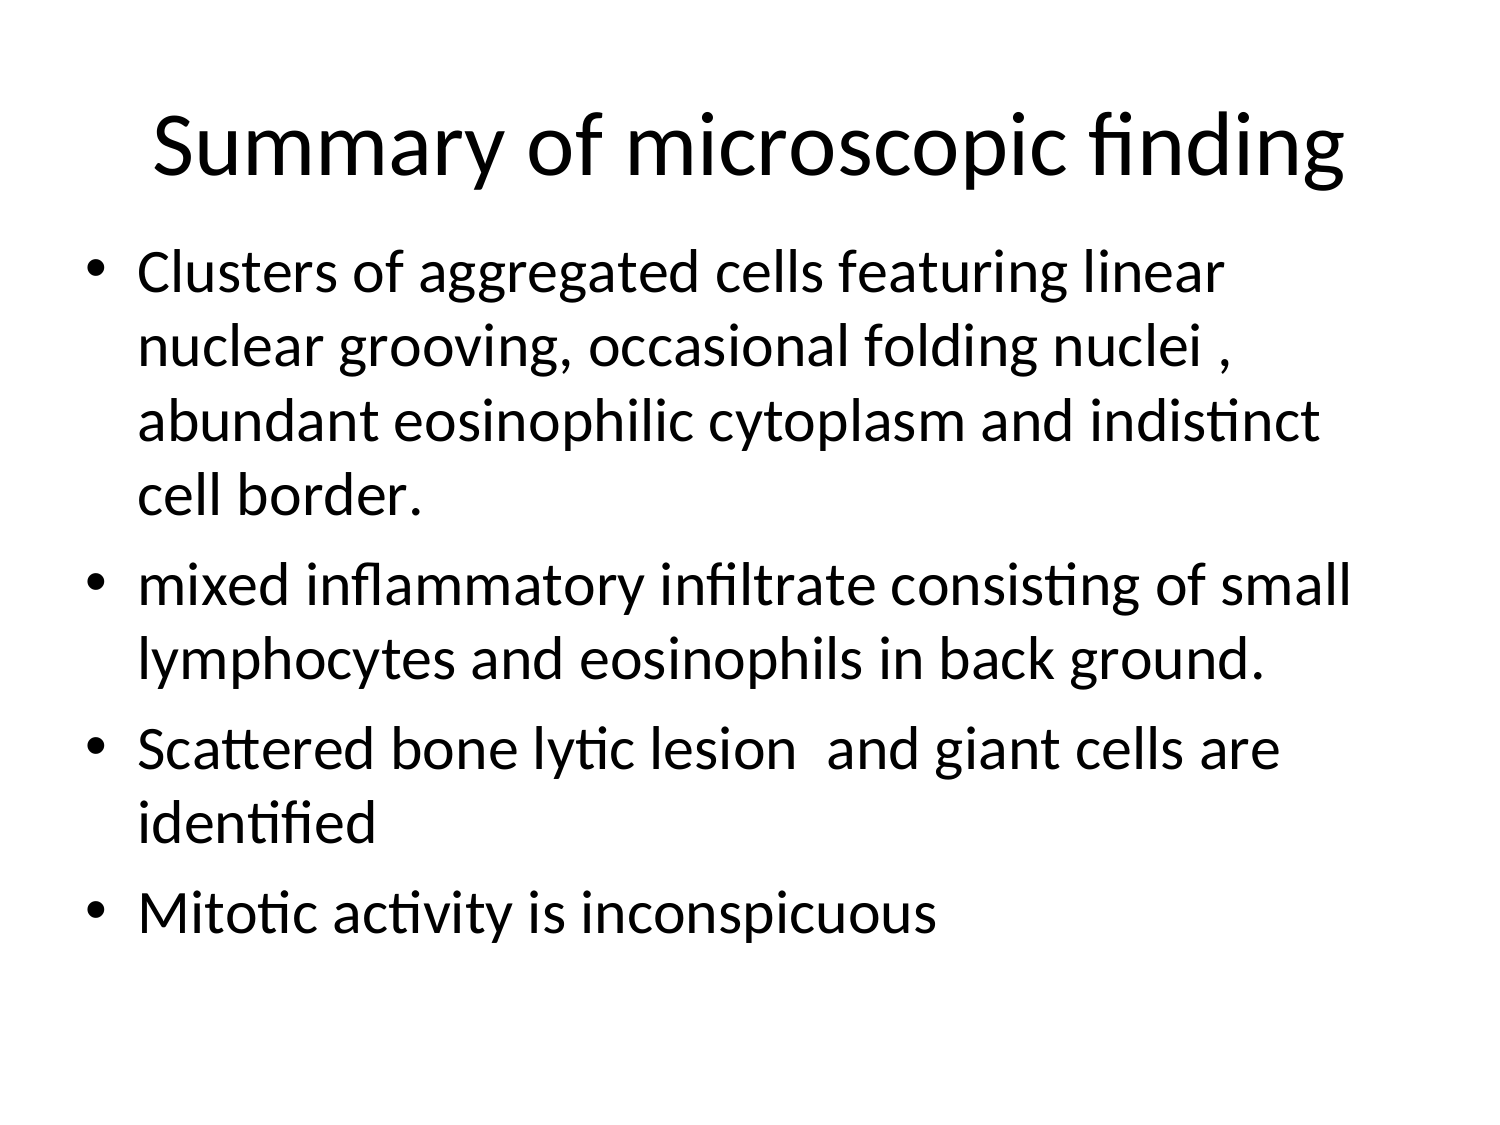

# Summary of microscopic finding
Clusters of aggregated cells featuring linear nuclear grooving, occasional folding nuclei , abundant eosinophilic cytoplasm and indistinct cell border.
mixed inflammatory infiltrate consisting of small lymphocytes and eosinophils in back ground.
Scattered bone lytic lesion and giant cells are identified
Mitotic activity is inconspicuous